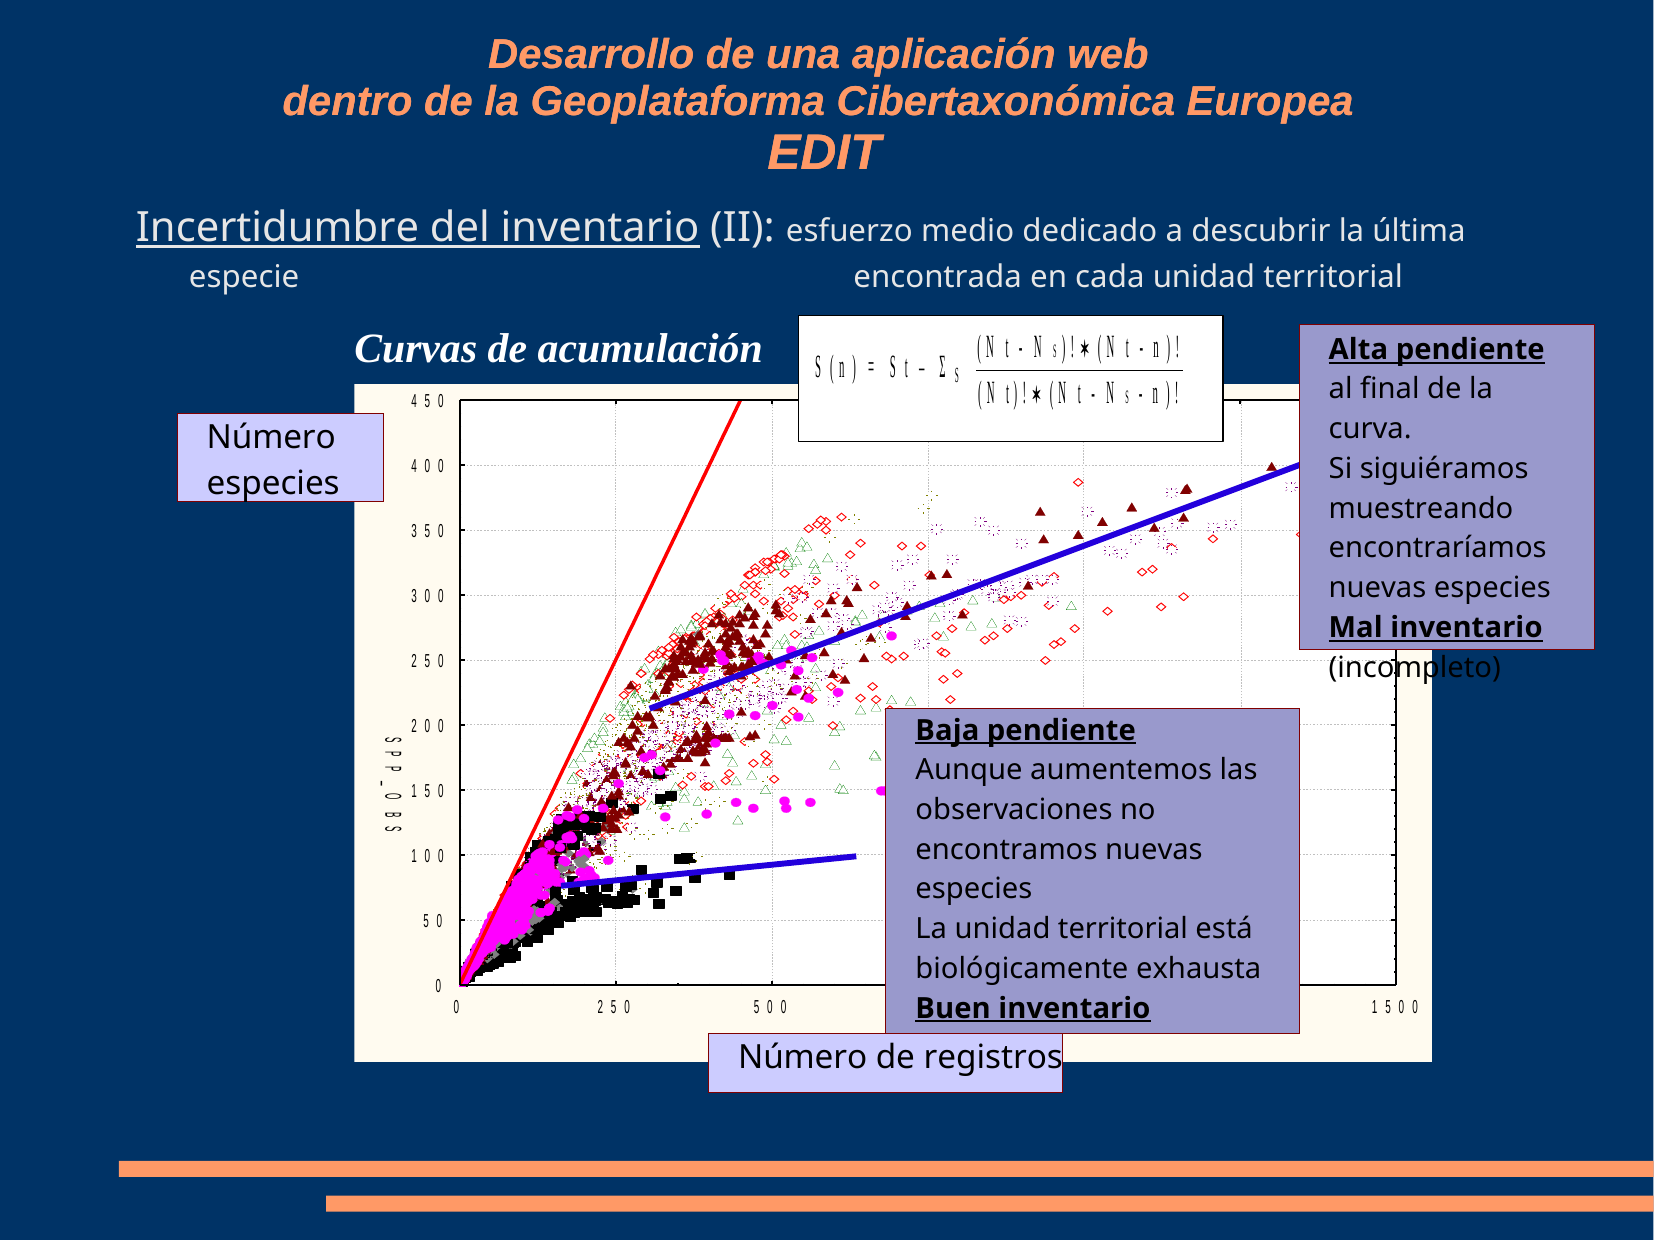

Desarrollo de una aplicación web
dentro de la Geoplataforma Cibertaxonómica Europea
EDIT
Desarrollo de una aplicación web
dentro de la Geoplataforma Cibertaxonómica Europea
EDIT
# Incertidumbre del inventario (II): esfuerzo medio dedicado a descubrir la última especie 								encontrada en cada unidad territorial
Curvas de acumulación
Alta pendiente al final de la curva.
Si siguiéramos muestreando encontraríamos nuevas especies
Mal inventario (incompleto)
Número especies
Baja pendiente
Aunque aumentemos las observaciones no encontramos nuevas especies
La unidad territorial está biológicamente exhausta
Buen inventario
Número de registros